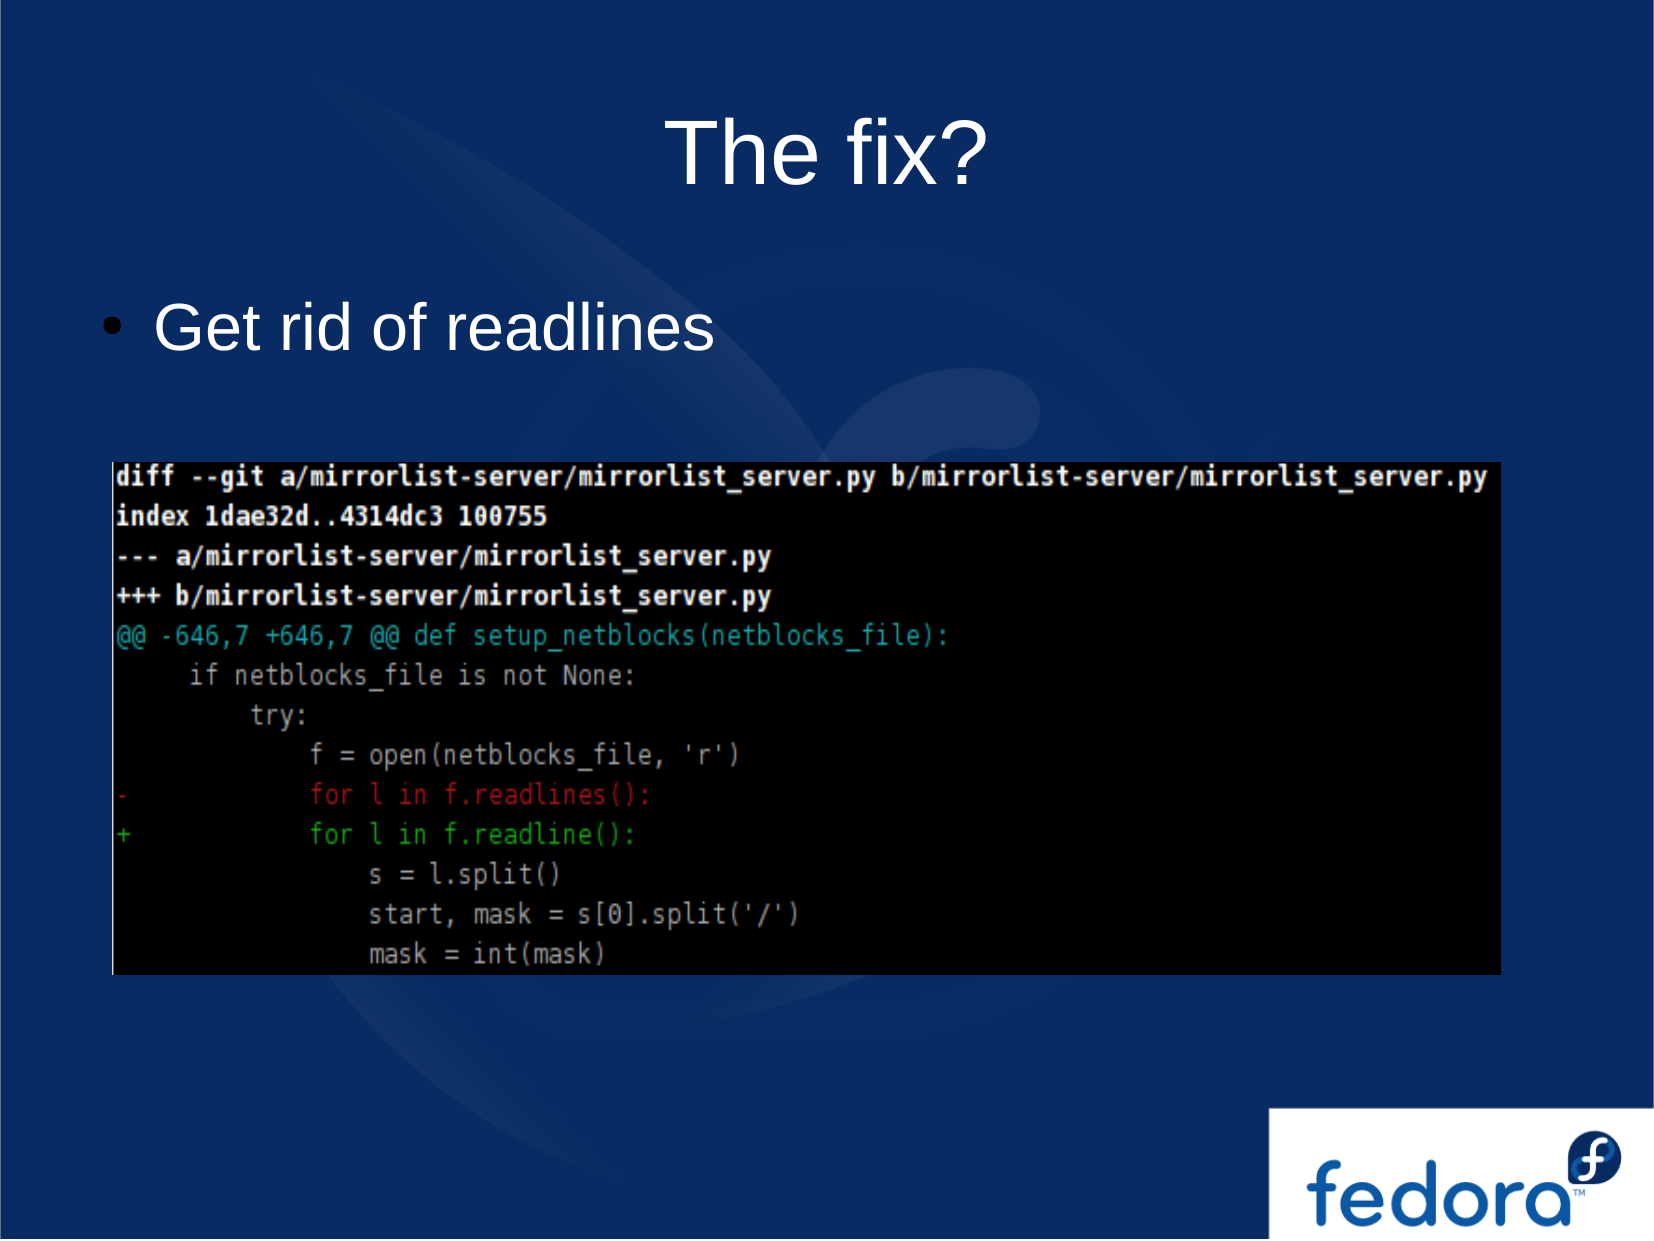

# The fix?
Get rid of readlines